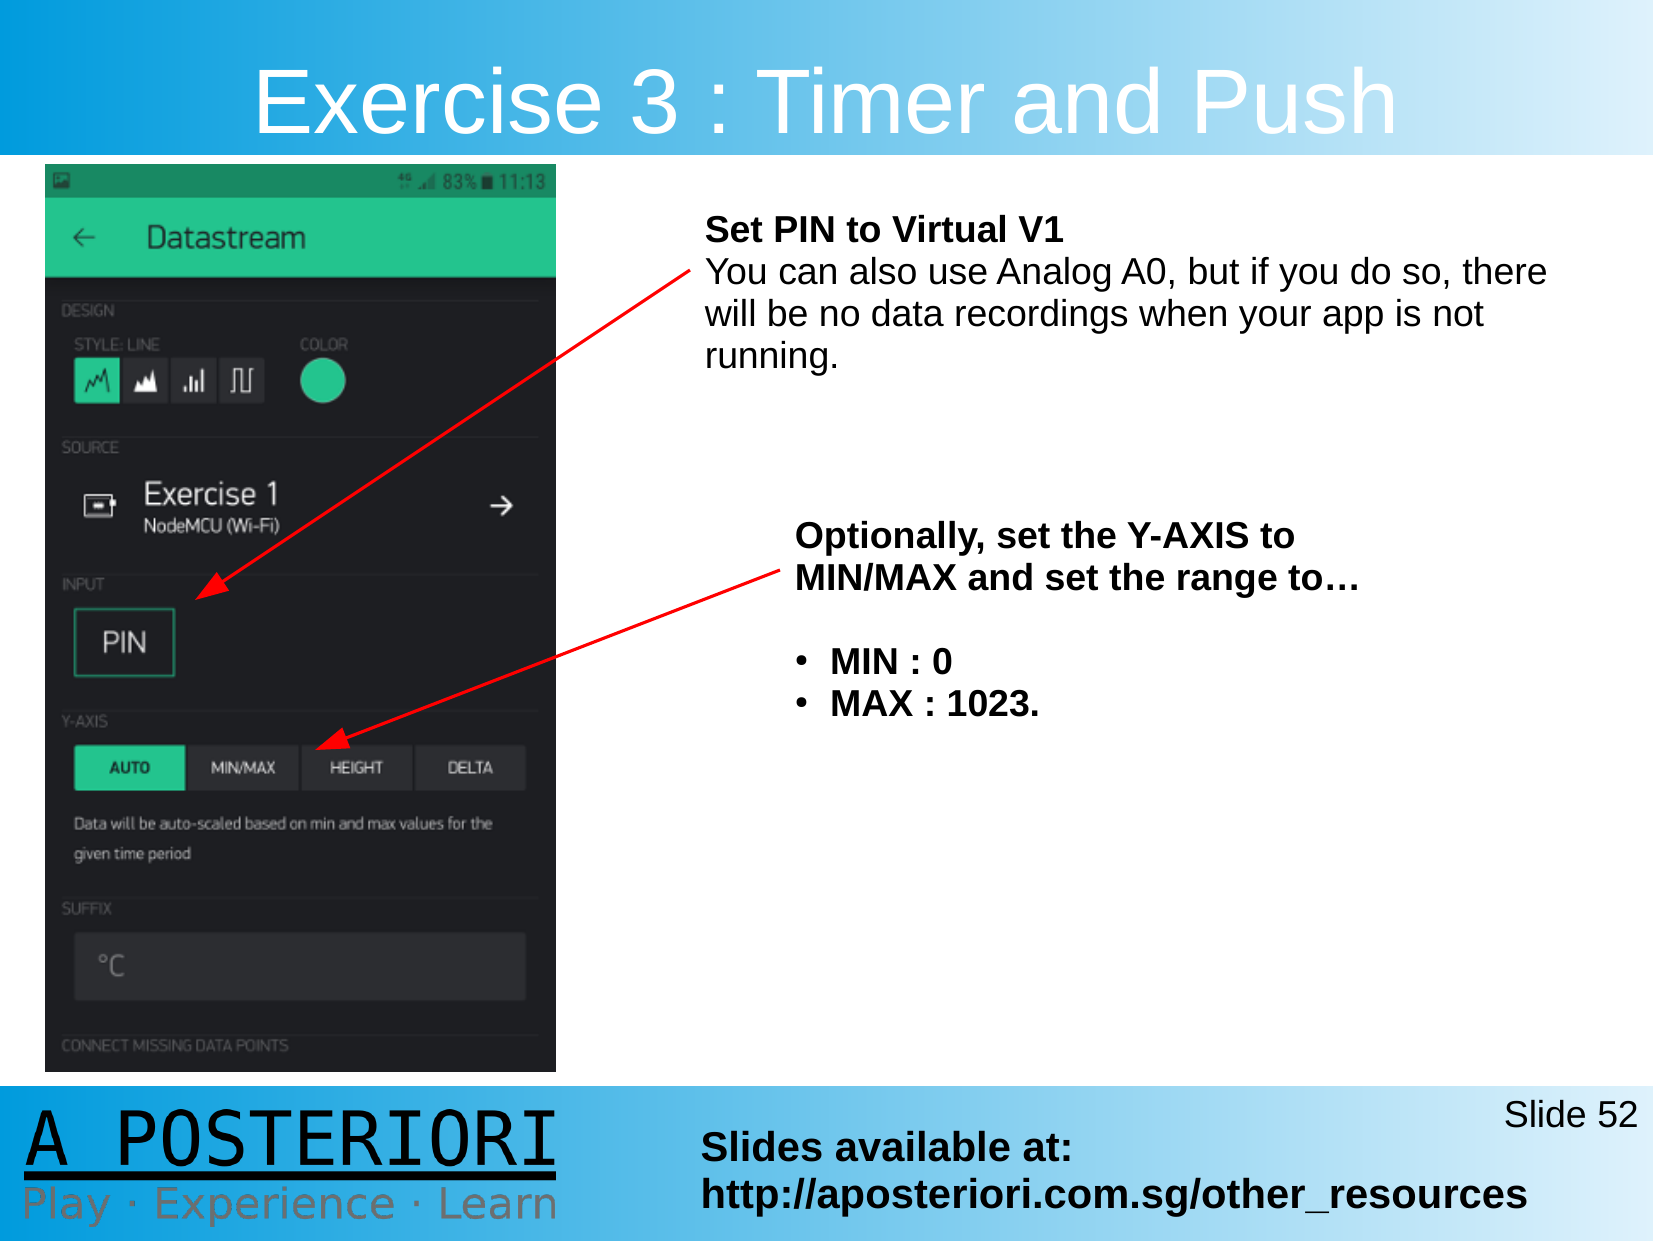

# Exercise 3 : Timer and Push
Set PIN to Virtual V1
You can also use Analog A0, but if you do so, there will be no data recordings when your app is not running.
Optionally, set the Y-AXIS to MIN/MAX and set the range to…
MIN : 0
MAX : 1023.